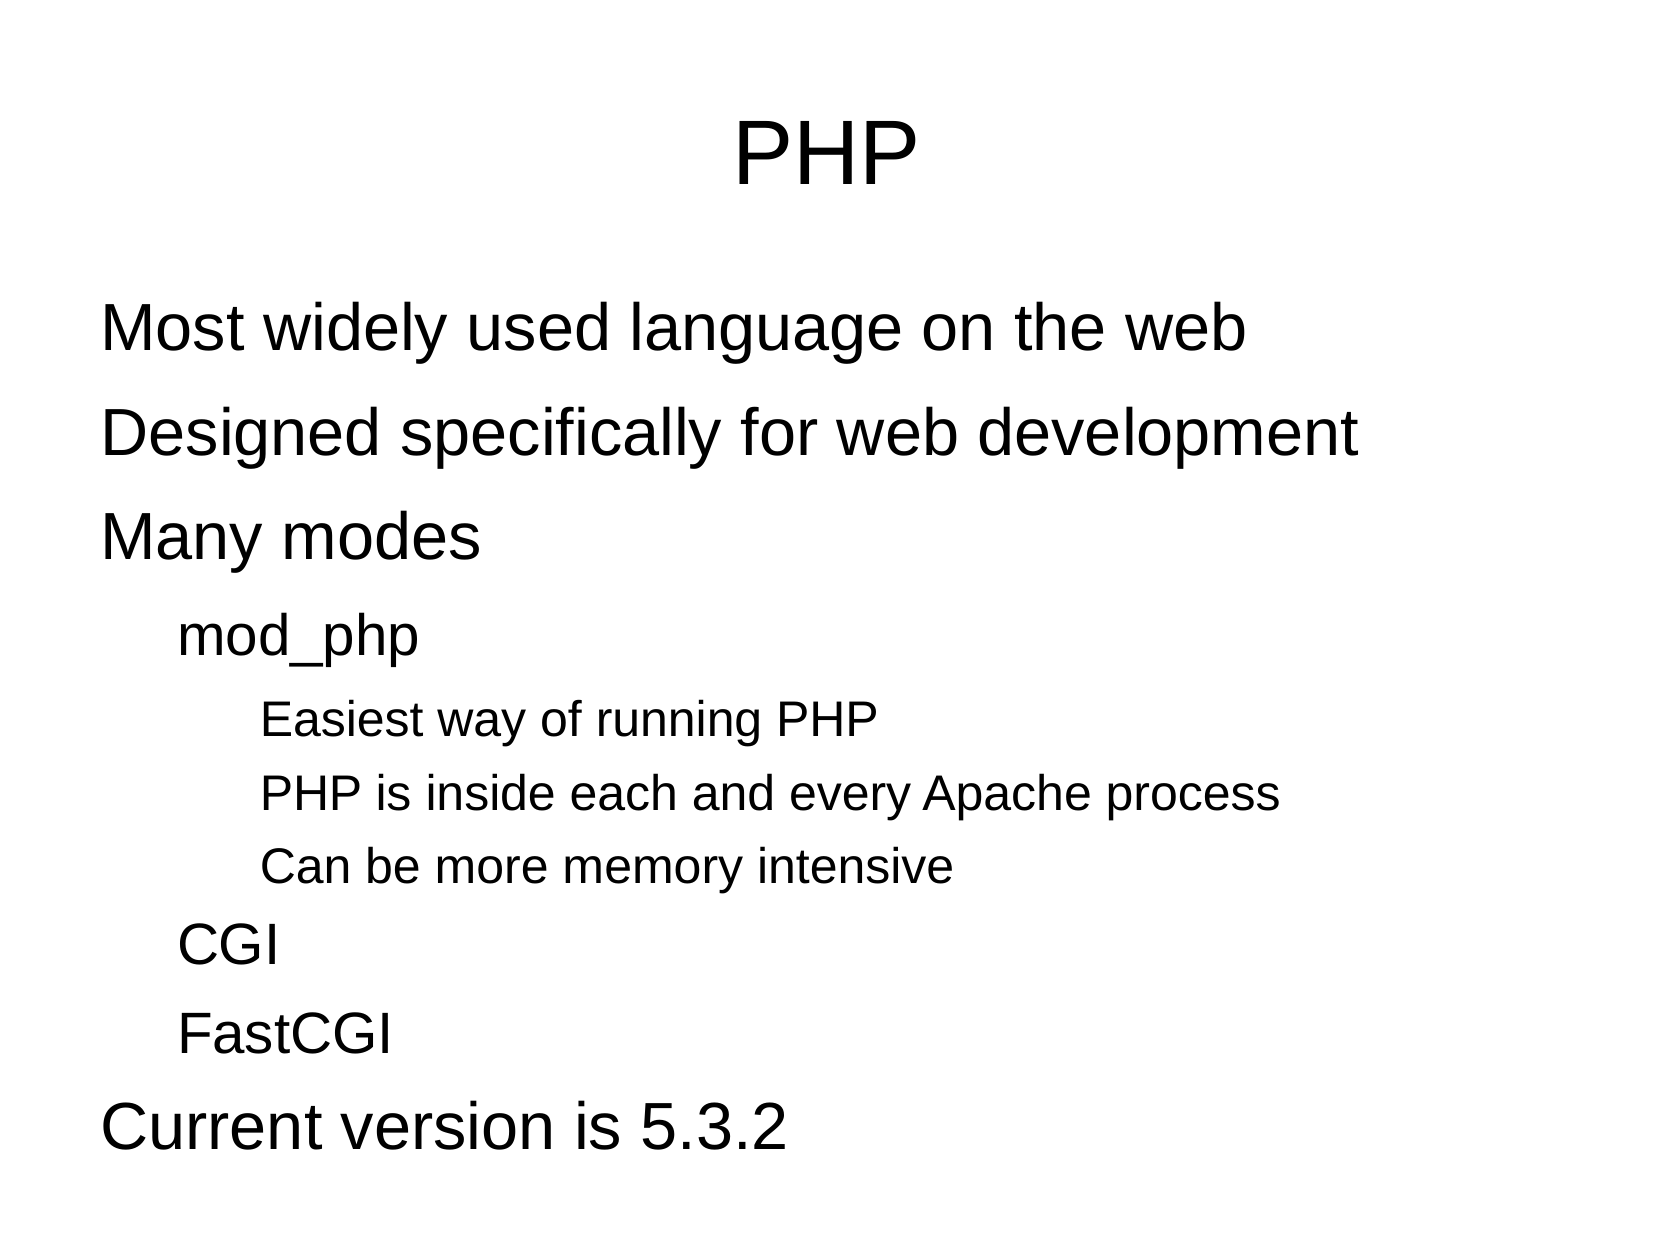

# PHP
Most widely used language on the web
Designed specifically for web development
Many modes
mod_php
Easiest way of running PHP
PHP is inside each and every Apache process
Can be more memory intensive
CGI
FastCGI
Current version is 5.3.2